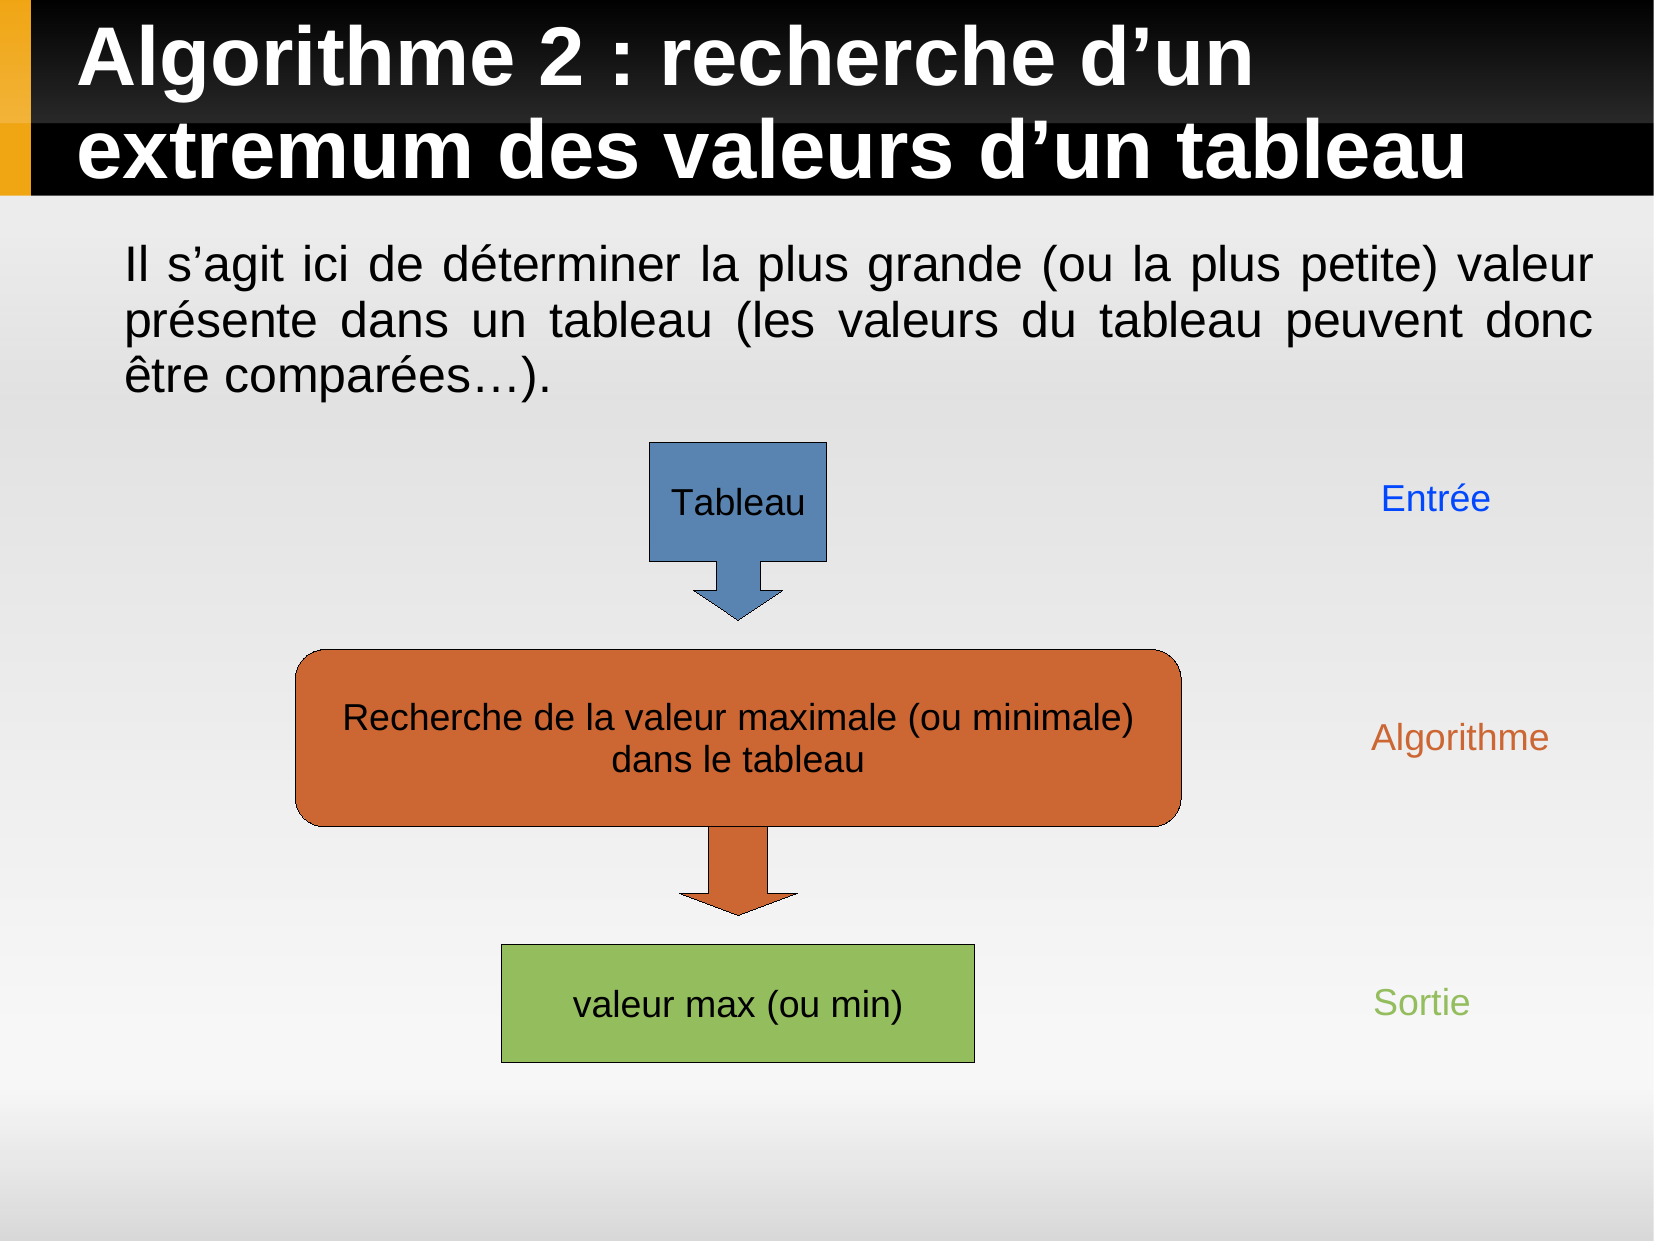

# Algorithme 2 : recherche d’un extremum des valeurs d’un tableau
Il s’agit ici de déterminer la plus grande (ou la plus petite) valeur présente dans un tableau (les valeurs du tableau peuvent donc être comparées…).
Tableau
Entrée
Recherche de la valeur maximale (ou minimale)
dans le tableau
Algorithme
valeur max (ou min)
Sortie